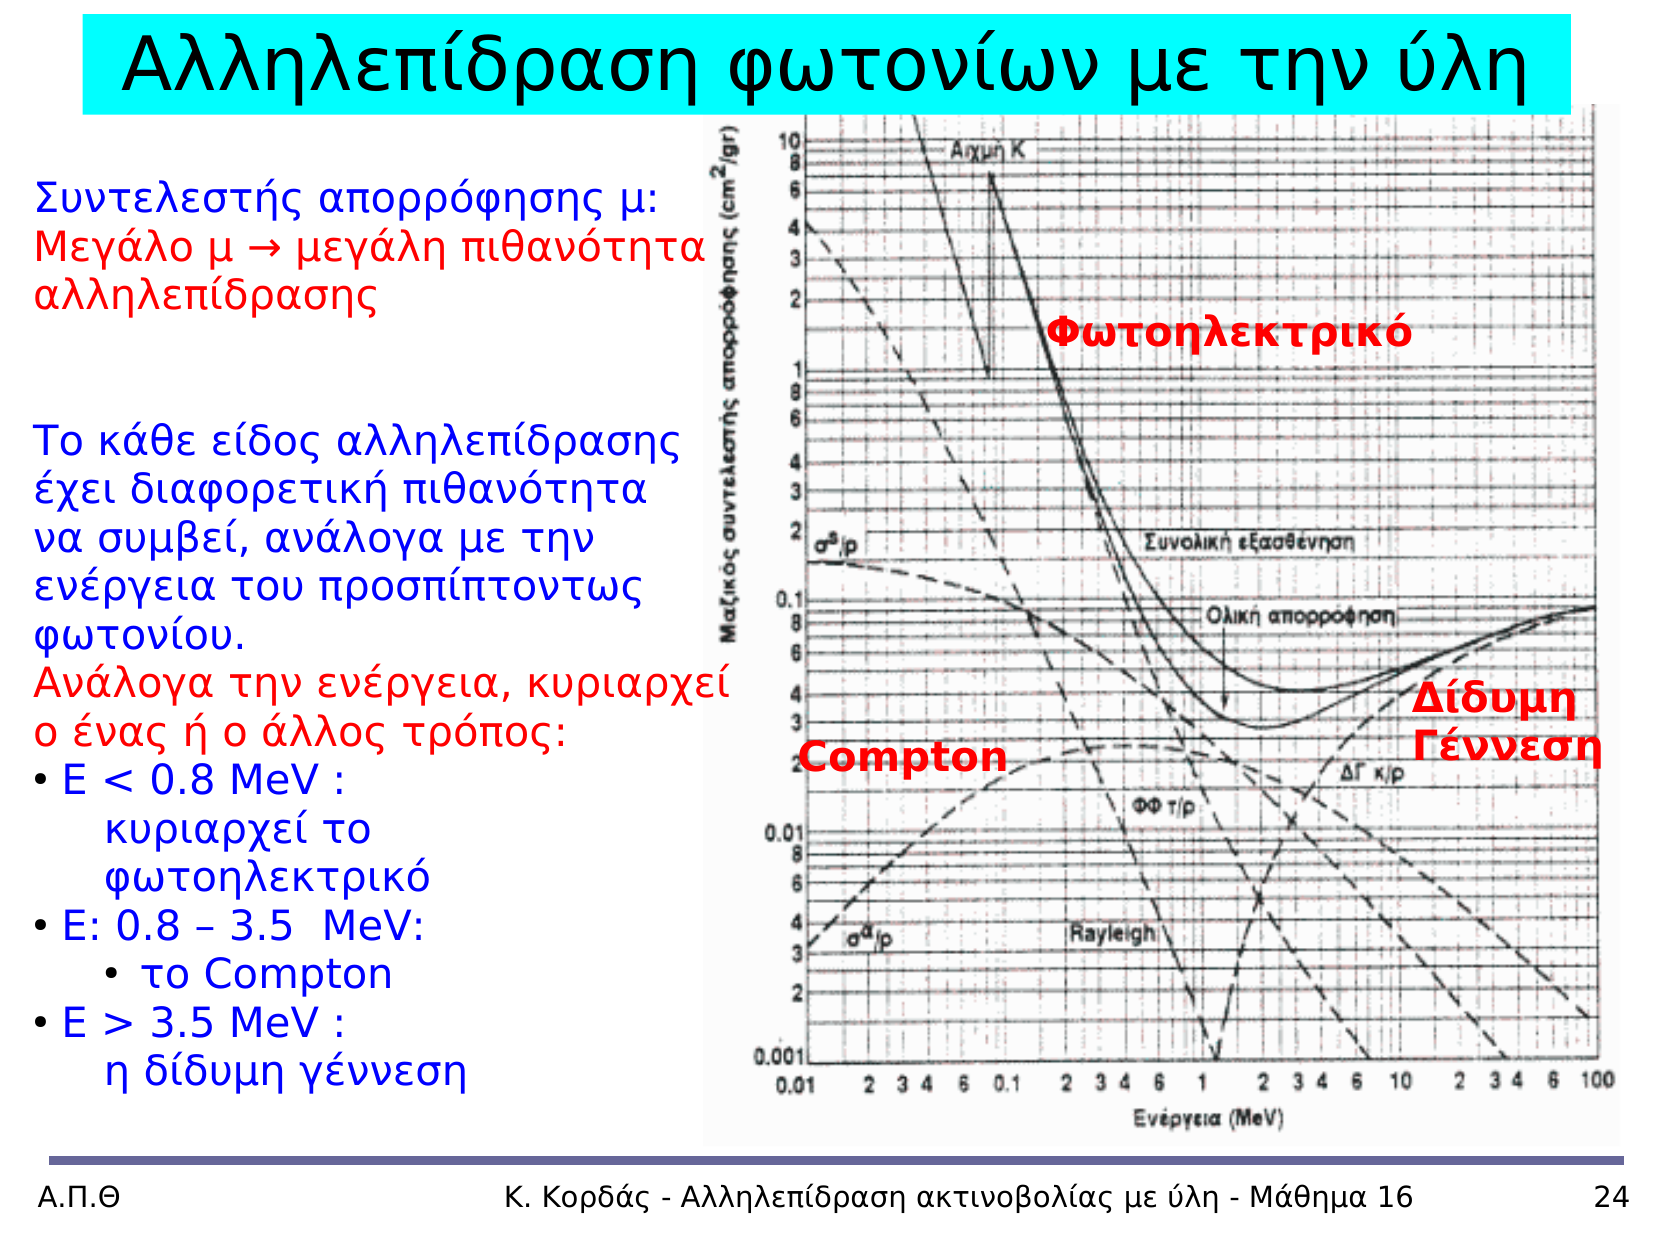

# Αλληλεπίδραση φωτονίων με την ύλη
Συντελεστής απορρόφησης μ:
Μεγάλο μ → μεγάλη πιθανότητα αλληλεπίδρασης
Το κάθε είδος αλληλεπίδρασης έχει διαφορετική πιθανότητα
να συμβεί, ανάλογα με την ενέργεια του προσπίπτοντως
φωτονίου.
Ανάλογα την ενέργεια, κυριαρχεί ο ένας ή ο άλλος τρόπος:
 Ε < 0.8 MeV :
κυριαρχεί το 		 φωτοηλεκτρικό
 Ε: 0.8 – 3.5 MeV:
το Compton
 E > 3.5 MeV :
η δίδυμη γέννεση
Φωτοηλεκτρικό
Δίδυμη
Γέννεση
Compton
Α.Π.Θ
Κ. Κορδάς - Αλληλεπίδραση ακτινοβολίας με ύλη - Μάθημα 16
24